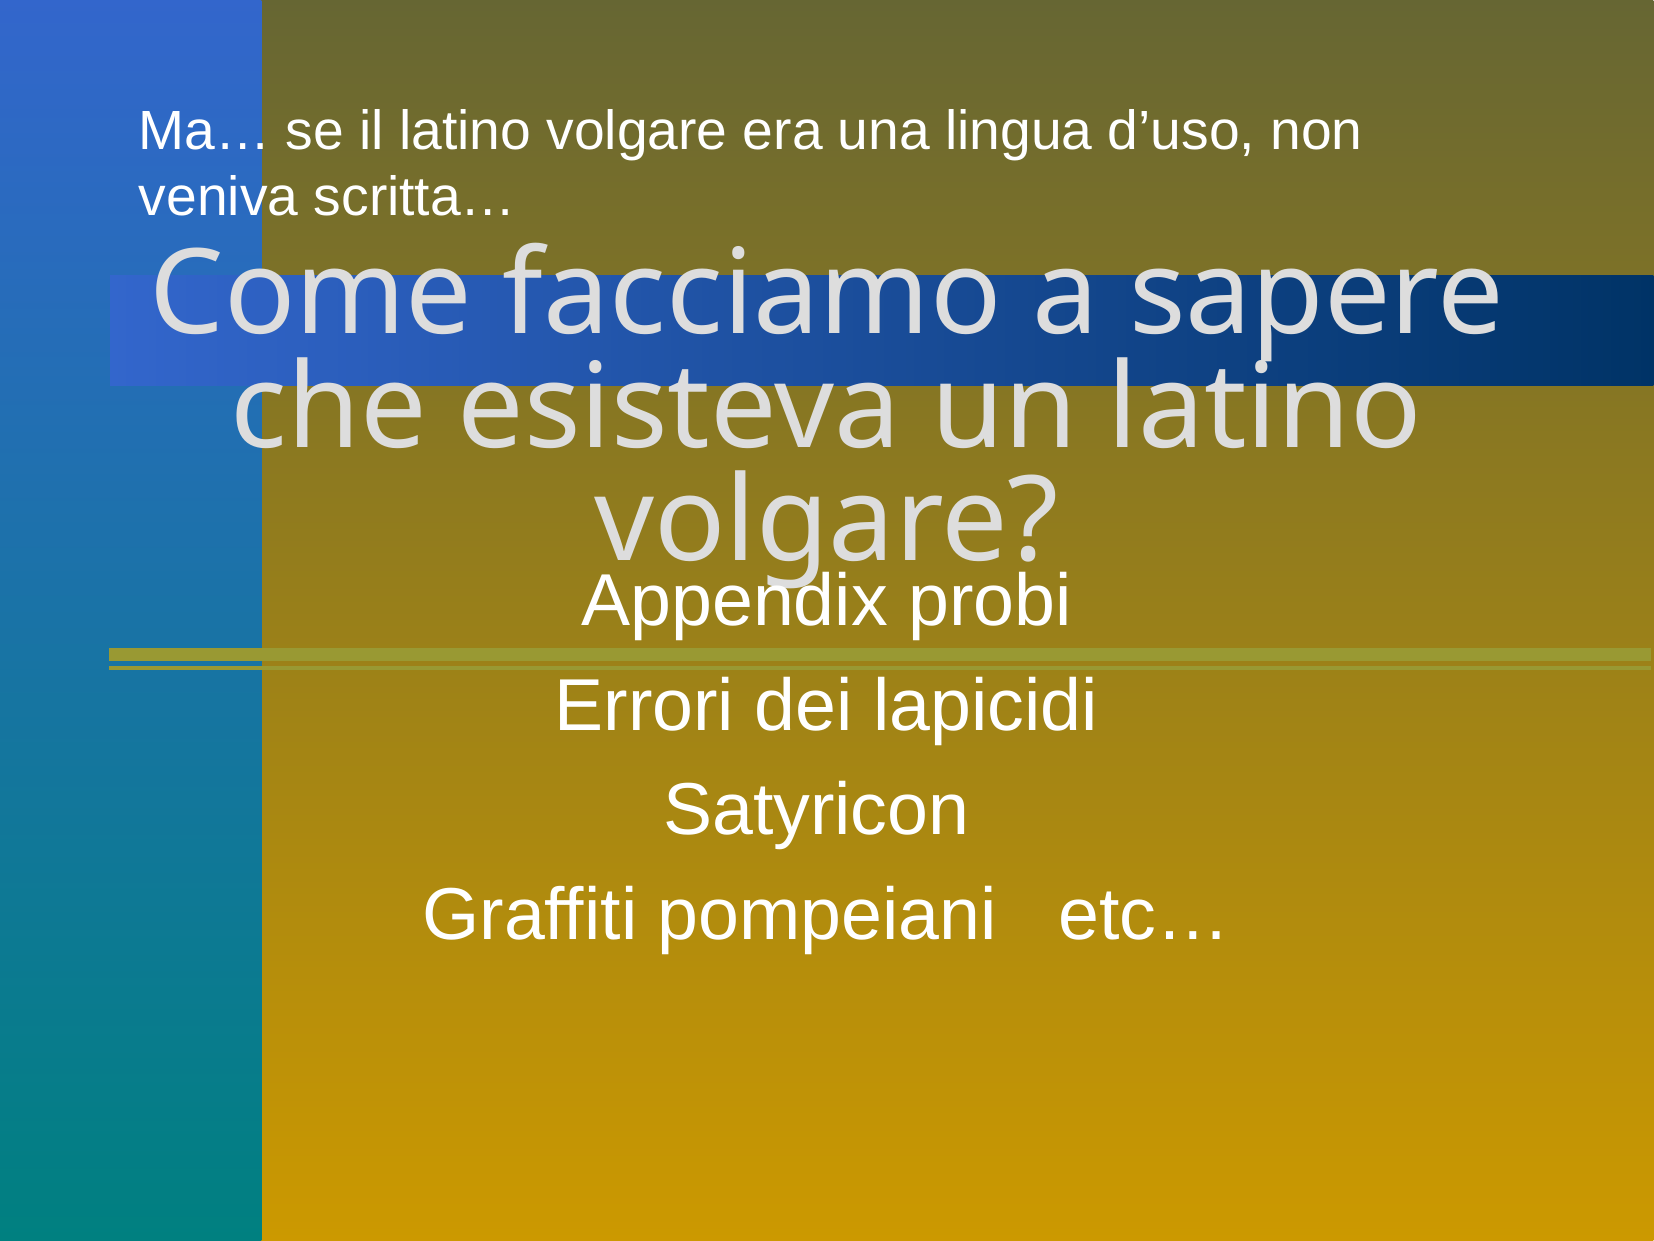

Ma… se il latino volgare era una lingua d’uso, non veniva scritta…
# Come facciamo a sapere che esisteva un latino volgare?
Appendix probi
Errori dei lapicidi
Satyricon
Graffiti pompeiani etc…